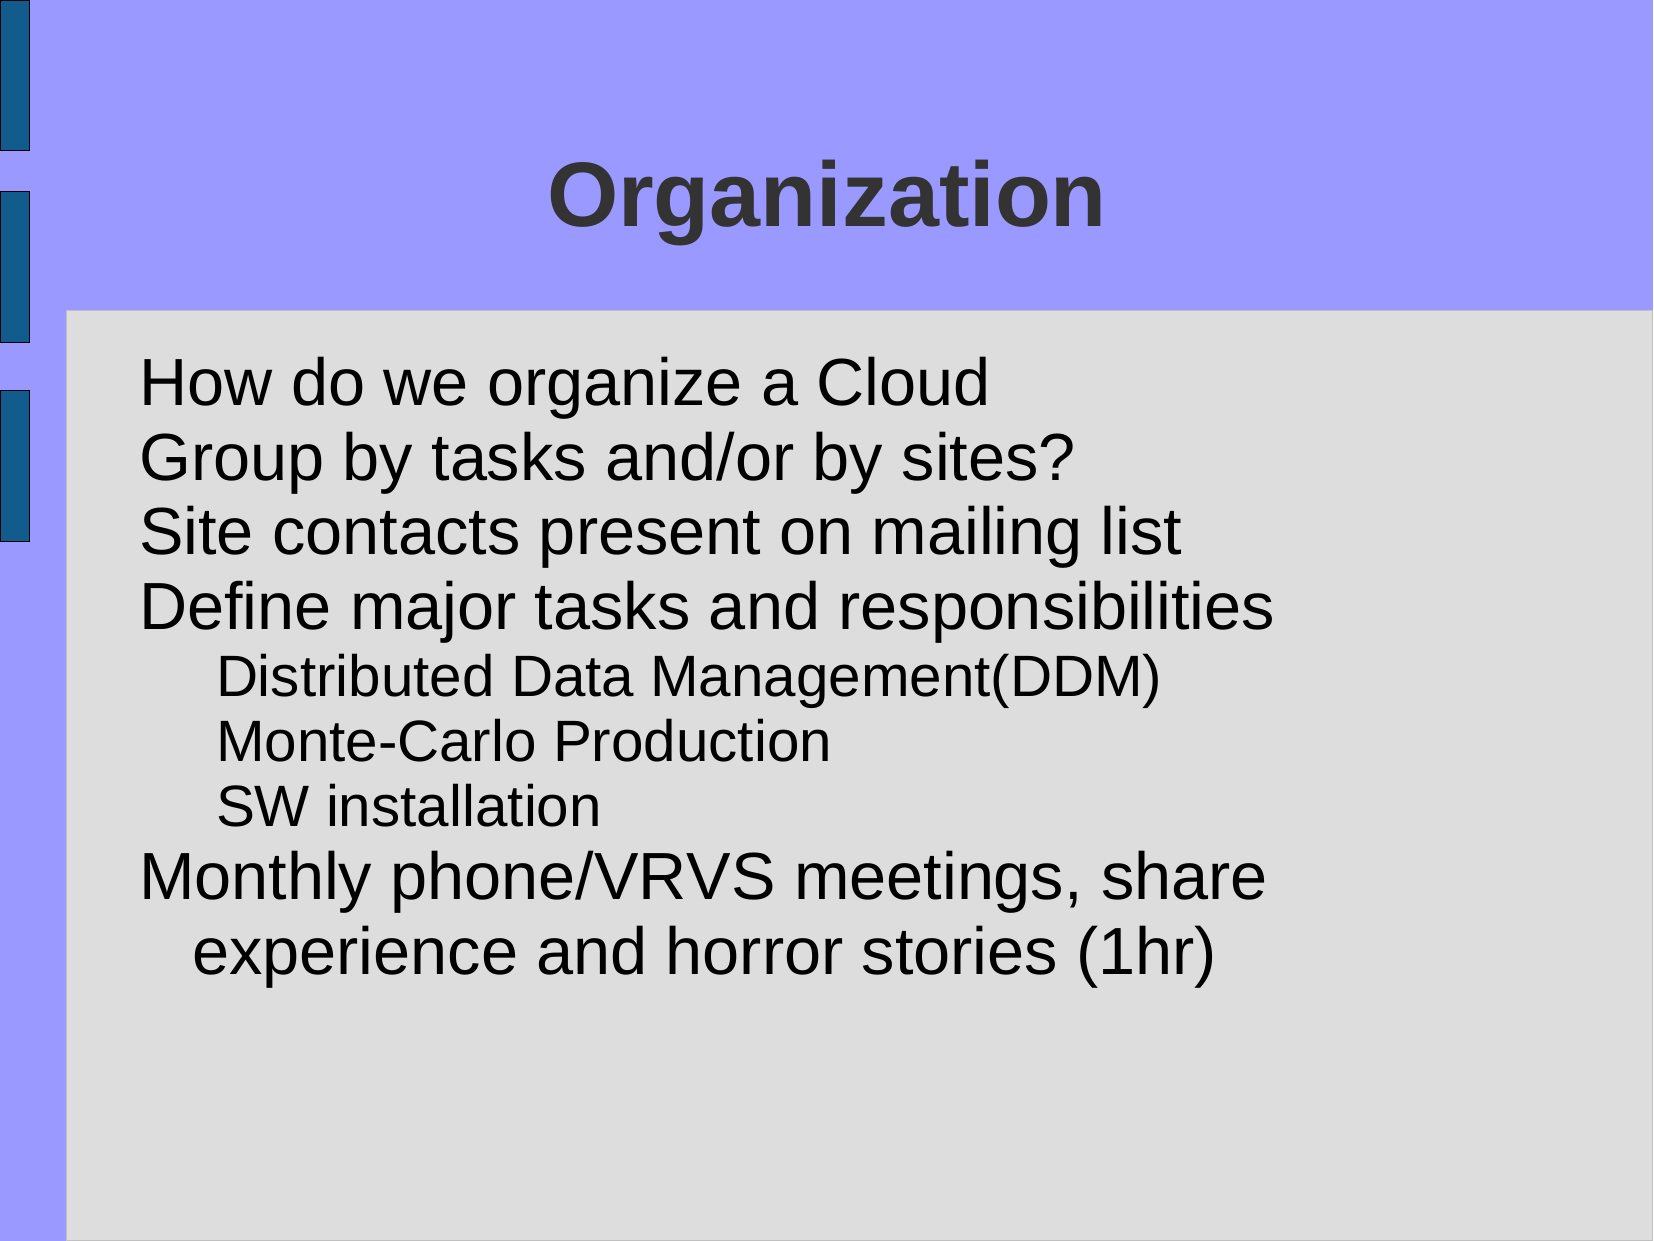

# Organization
How do we organize a Cloud
Group by tasks and/or by sites?
Site contacts present on mailing list
Define major tasks and responsibilities
Distributed Data Management(DDM)
Monte-Carlo Production
SW installation
Monthly phone/VRVS meetings, share experience and horror stories (1hr)